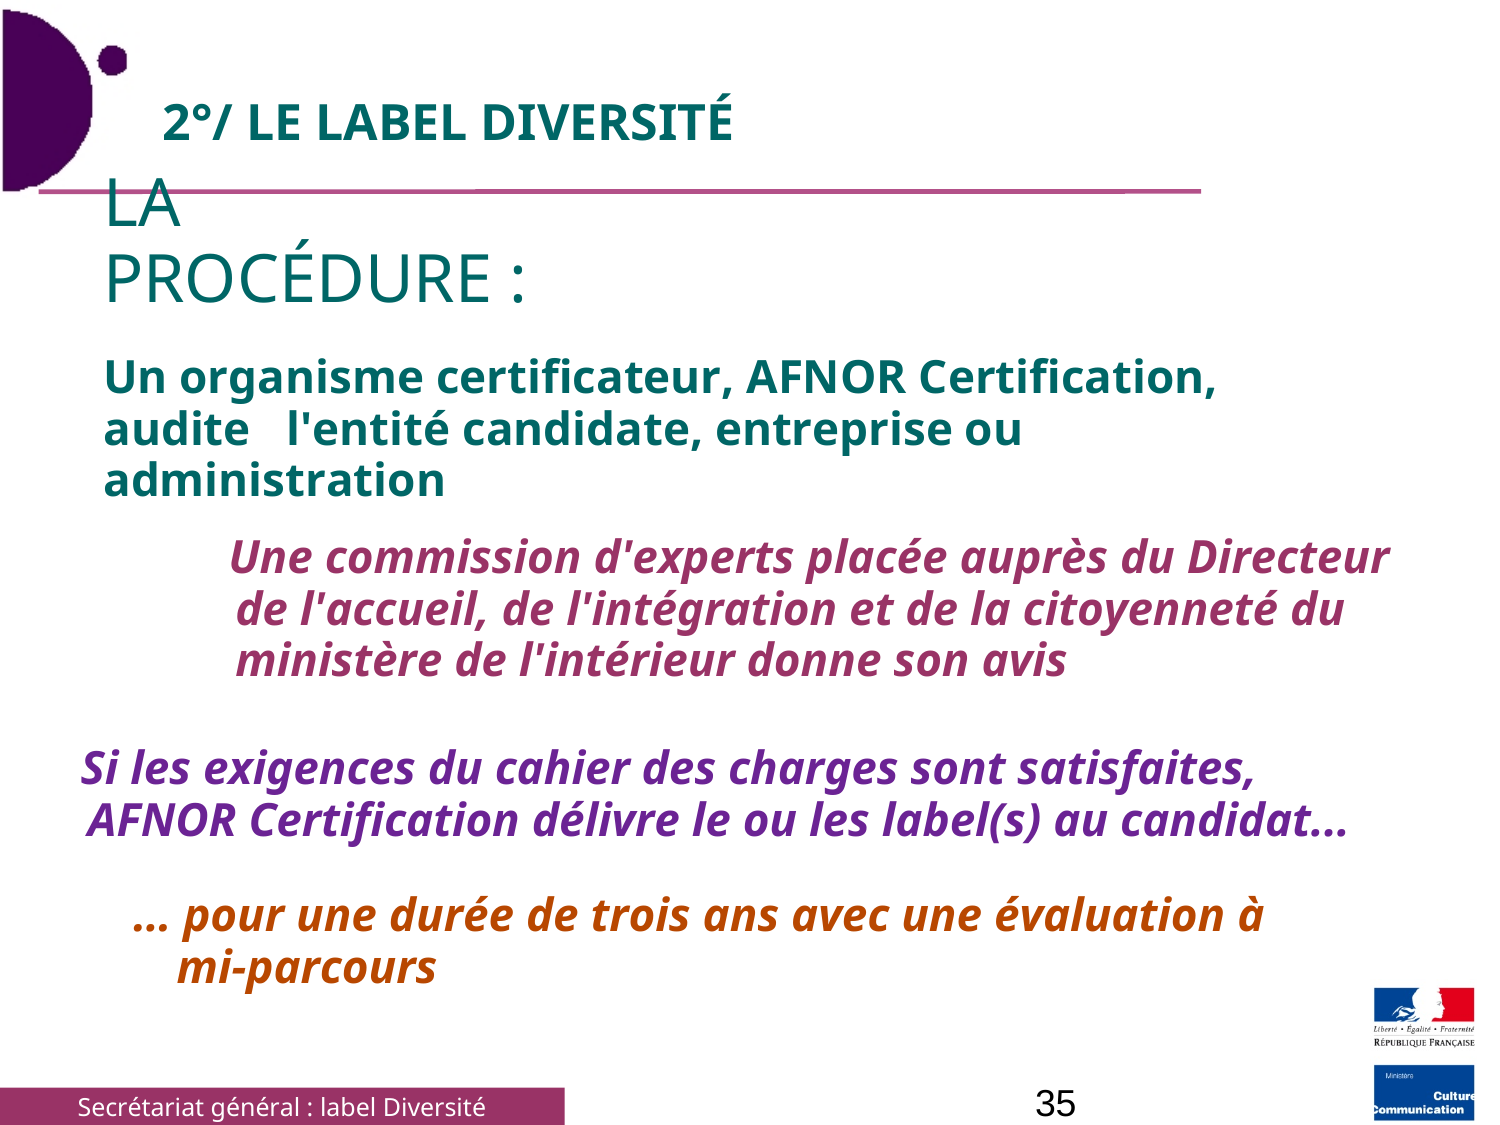

2°/ LE LABEL DIVERSITÉ
LA PROCÉDURE :
Un organisme certificateur, AFNOR Certification, audite l'entité candidate, entreprise ou administration
 Une commission d'experts placée auprès du Directeur de l'accueil, de l'intégration et de la citoyenneté du ministère de l'intérieur donne son avis
 Si les exigences du cahier des charges sont satisfaites, AFNOR Certification délivre le ou les label(s) au candidat...
… pour une durée de trois ans avec une évaluation à mi-parcours